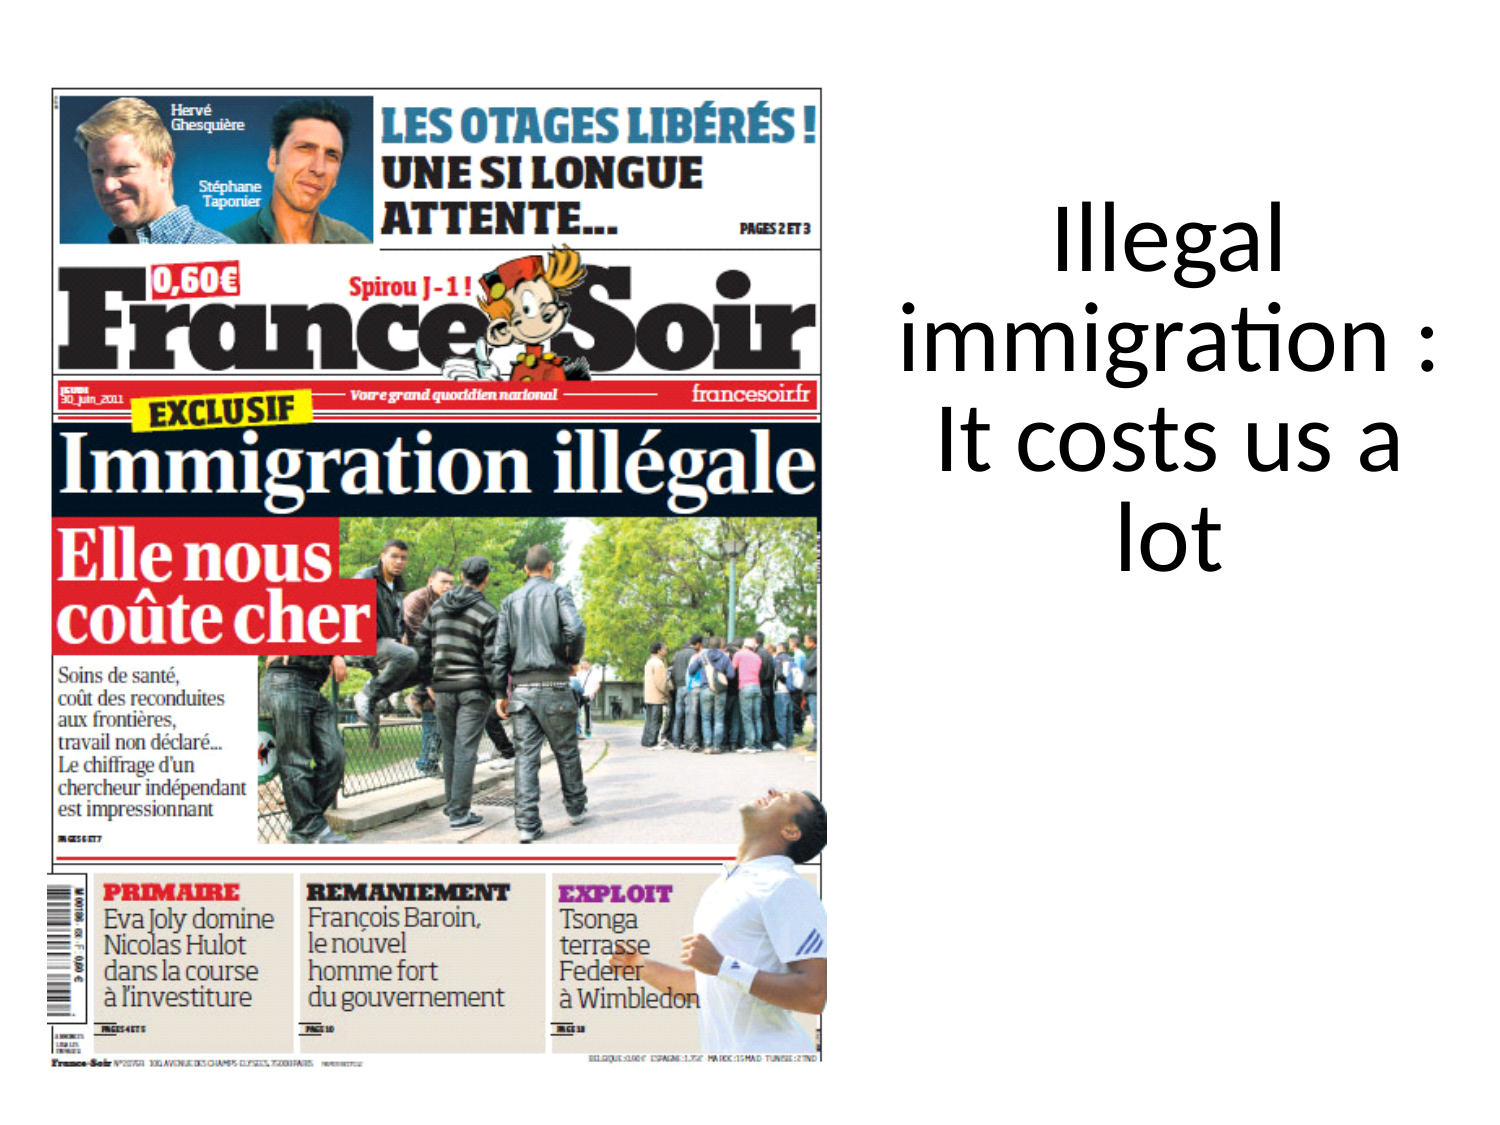

Illegal immigration :
It costs us a lot